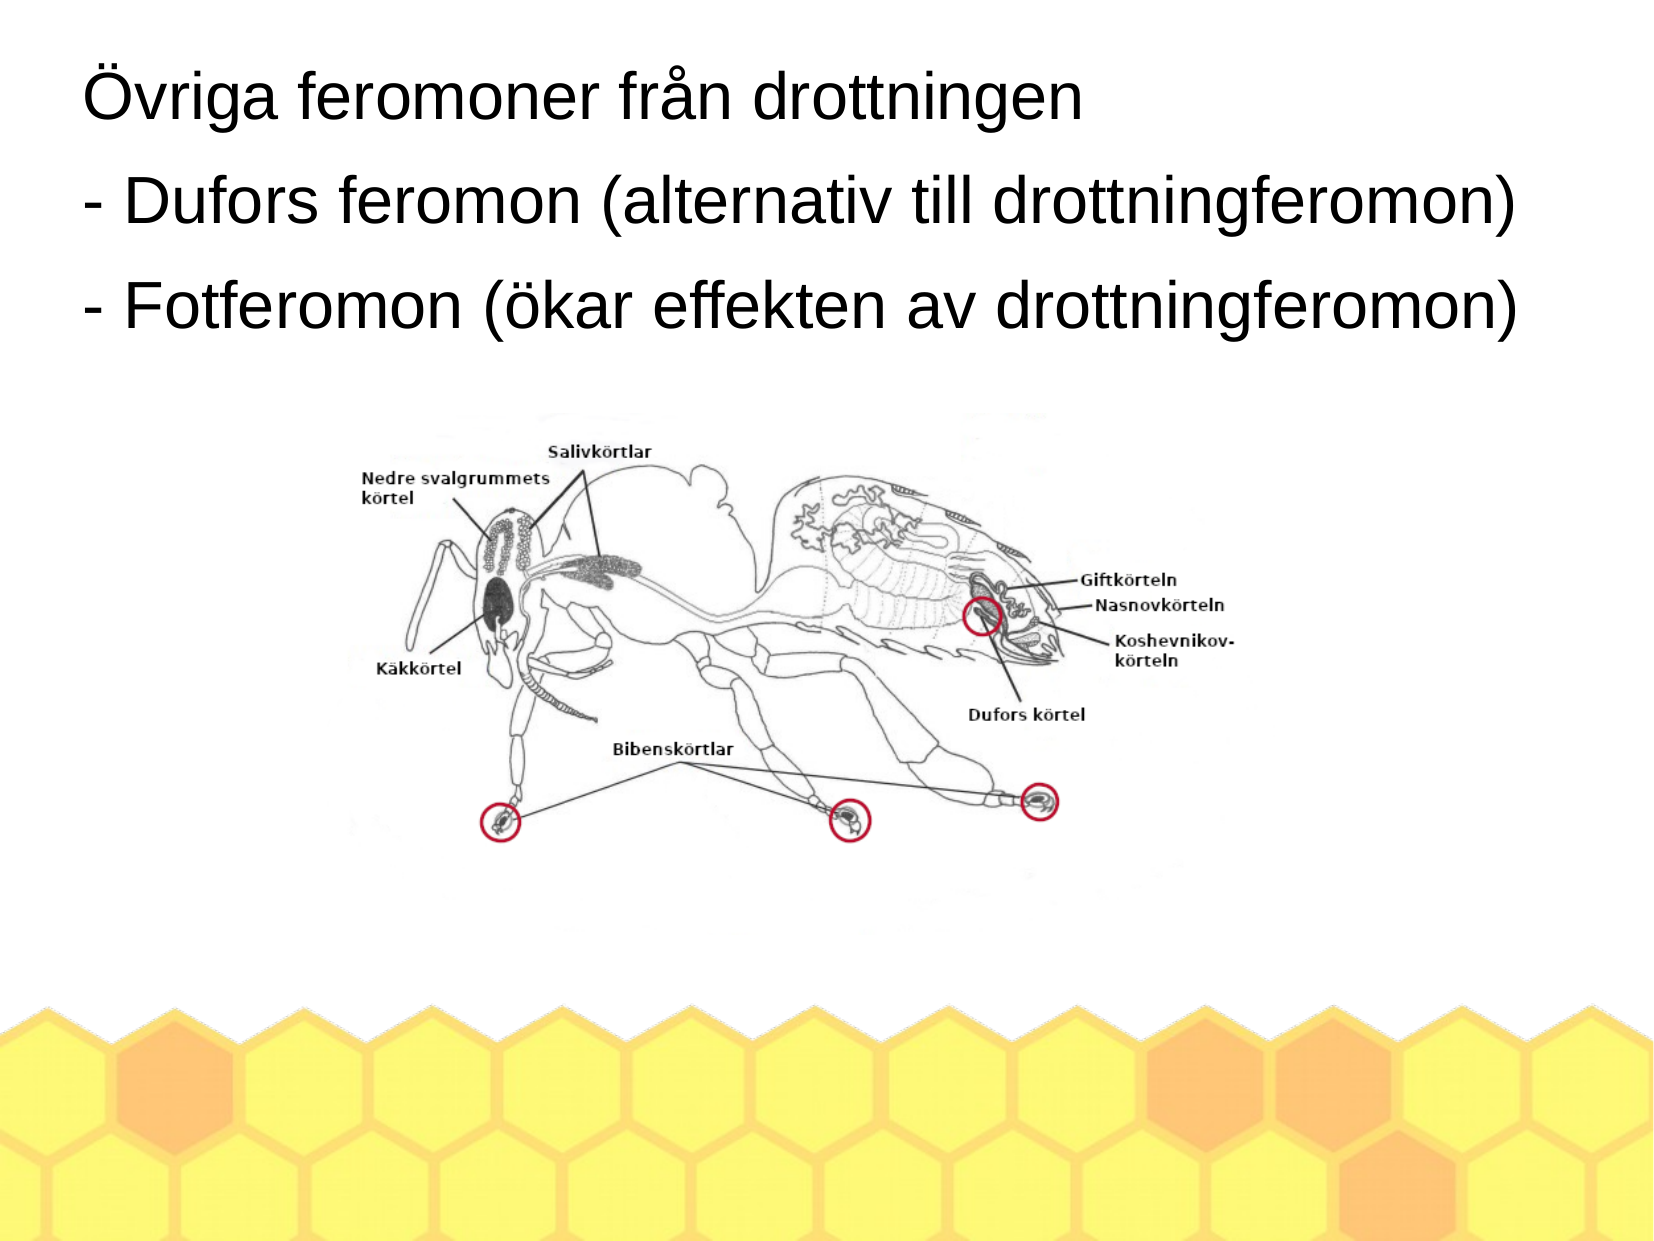

# Övriga feromoner från drottningen
- Dufors feromon (alternativ till drottningferomon)
- Fotferomon (ökar effekten av drottningferomon)